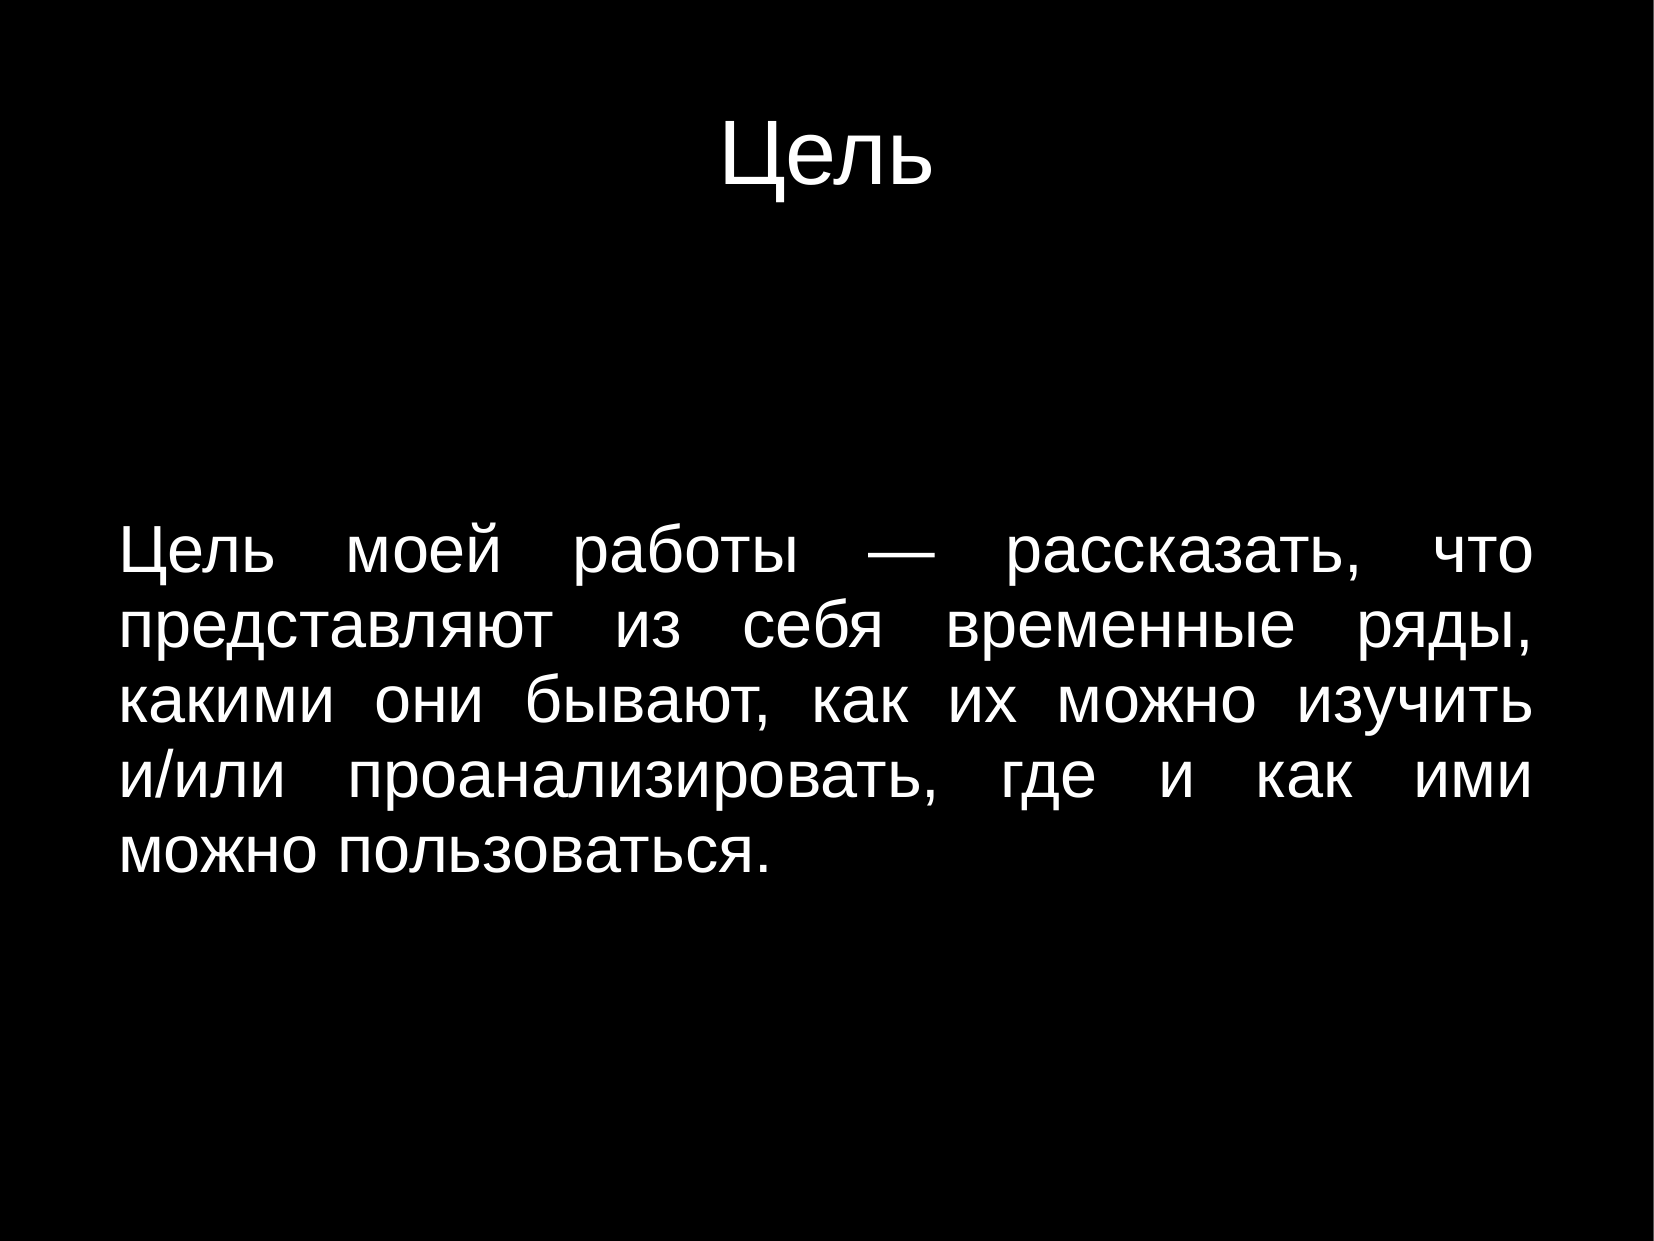

# Цель
Цель моей работы — рассказать, что представляют из себя временные ряды, какими они бывают, как их можно изучить и/или проанализировать, где и как ими можно пользоваться.